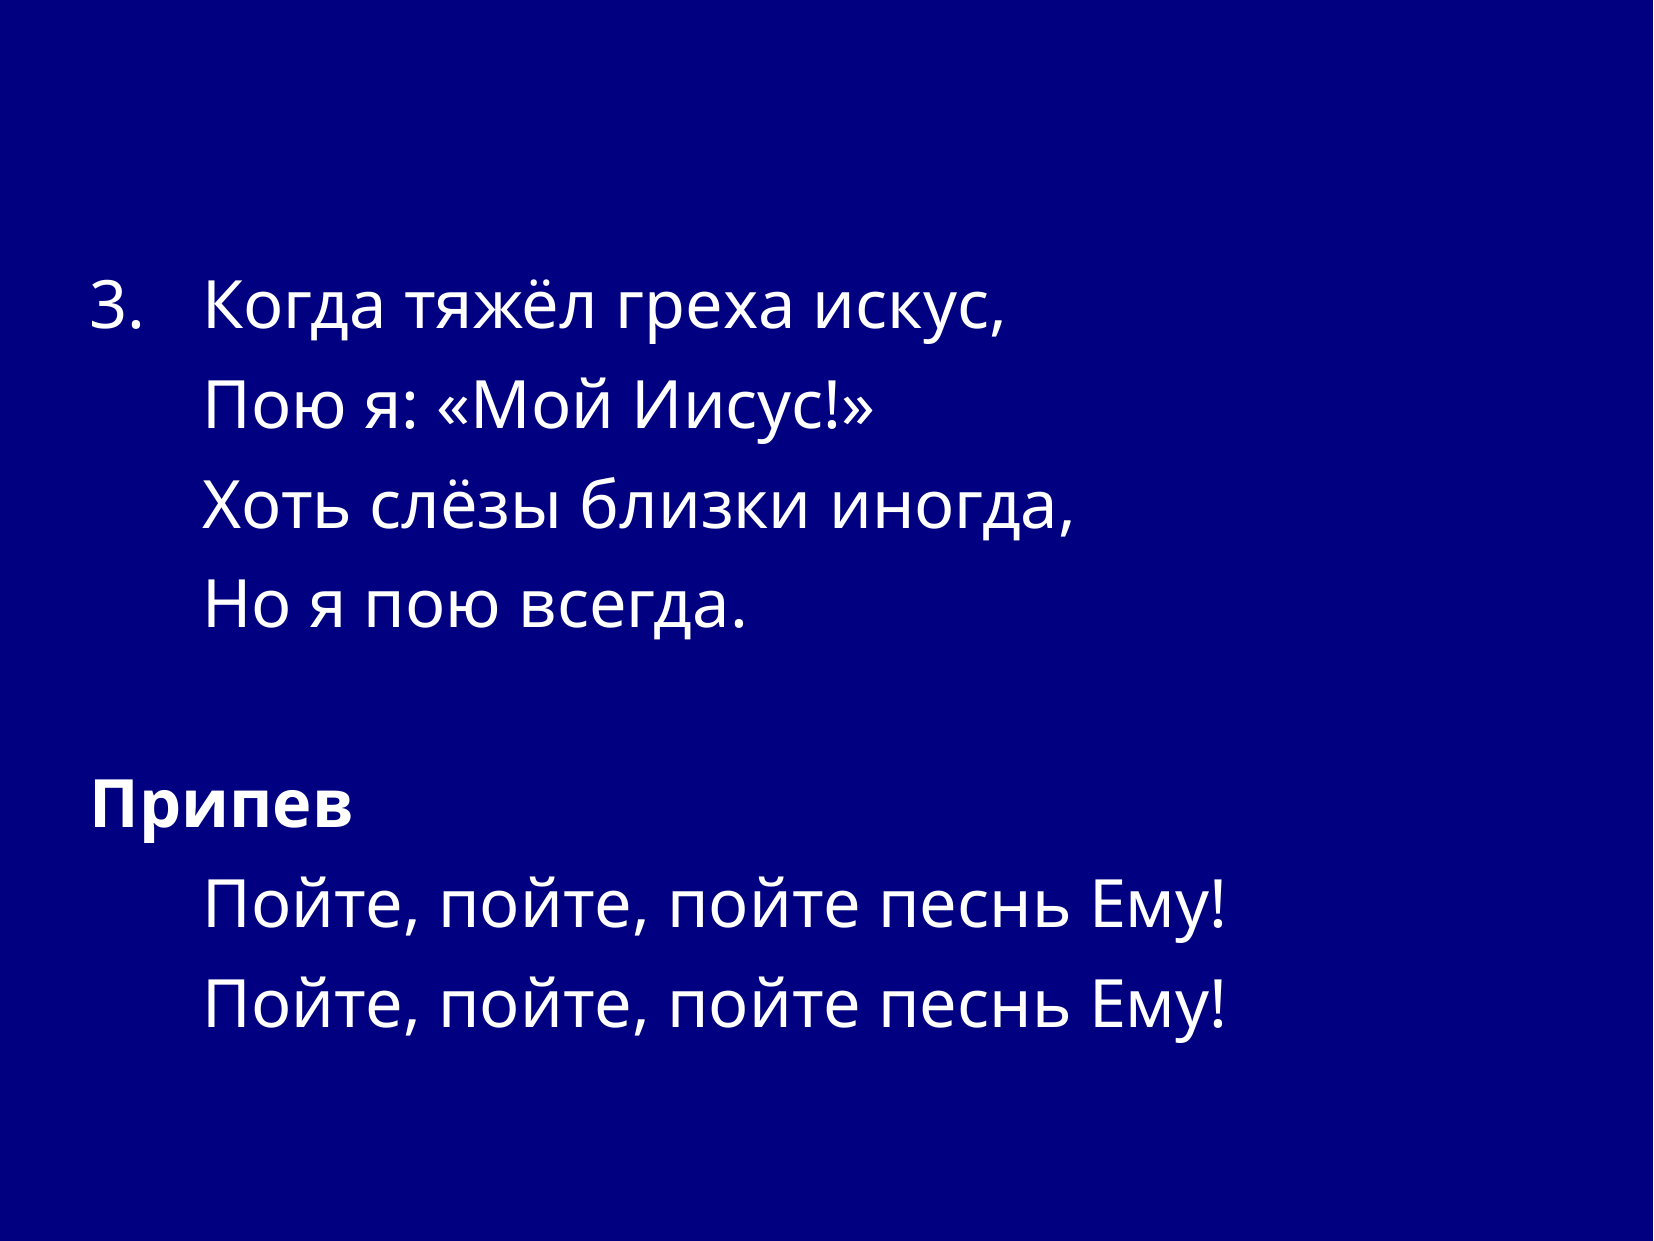

3.	Когда тяжёл греха искус,
	Пою я: «Мой Иисус!»
	Хоть слёзы близки иногда,
	Но я пою всегда.
Припев
	Пойте, пойте, пойте песнь Ему!
	Пойте, пойте, пойте песнь Ему!